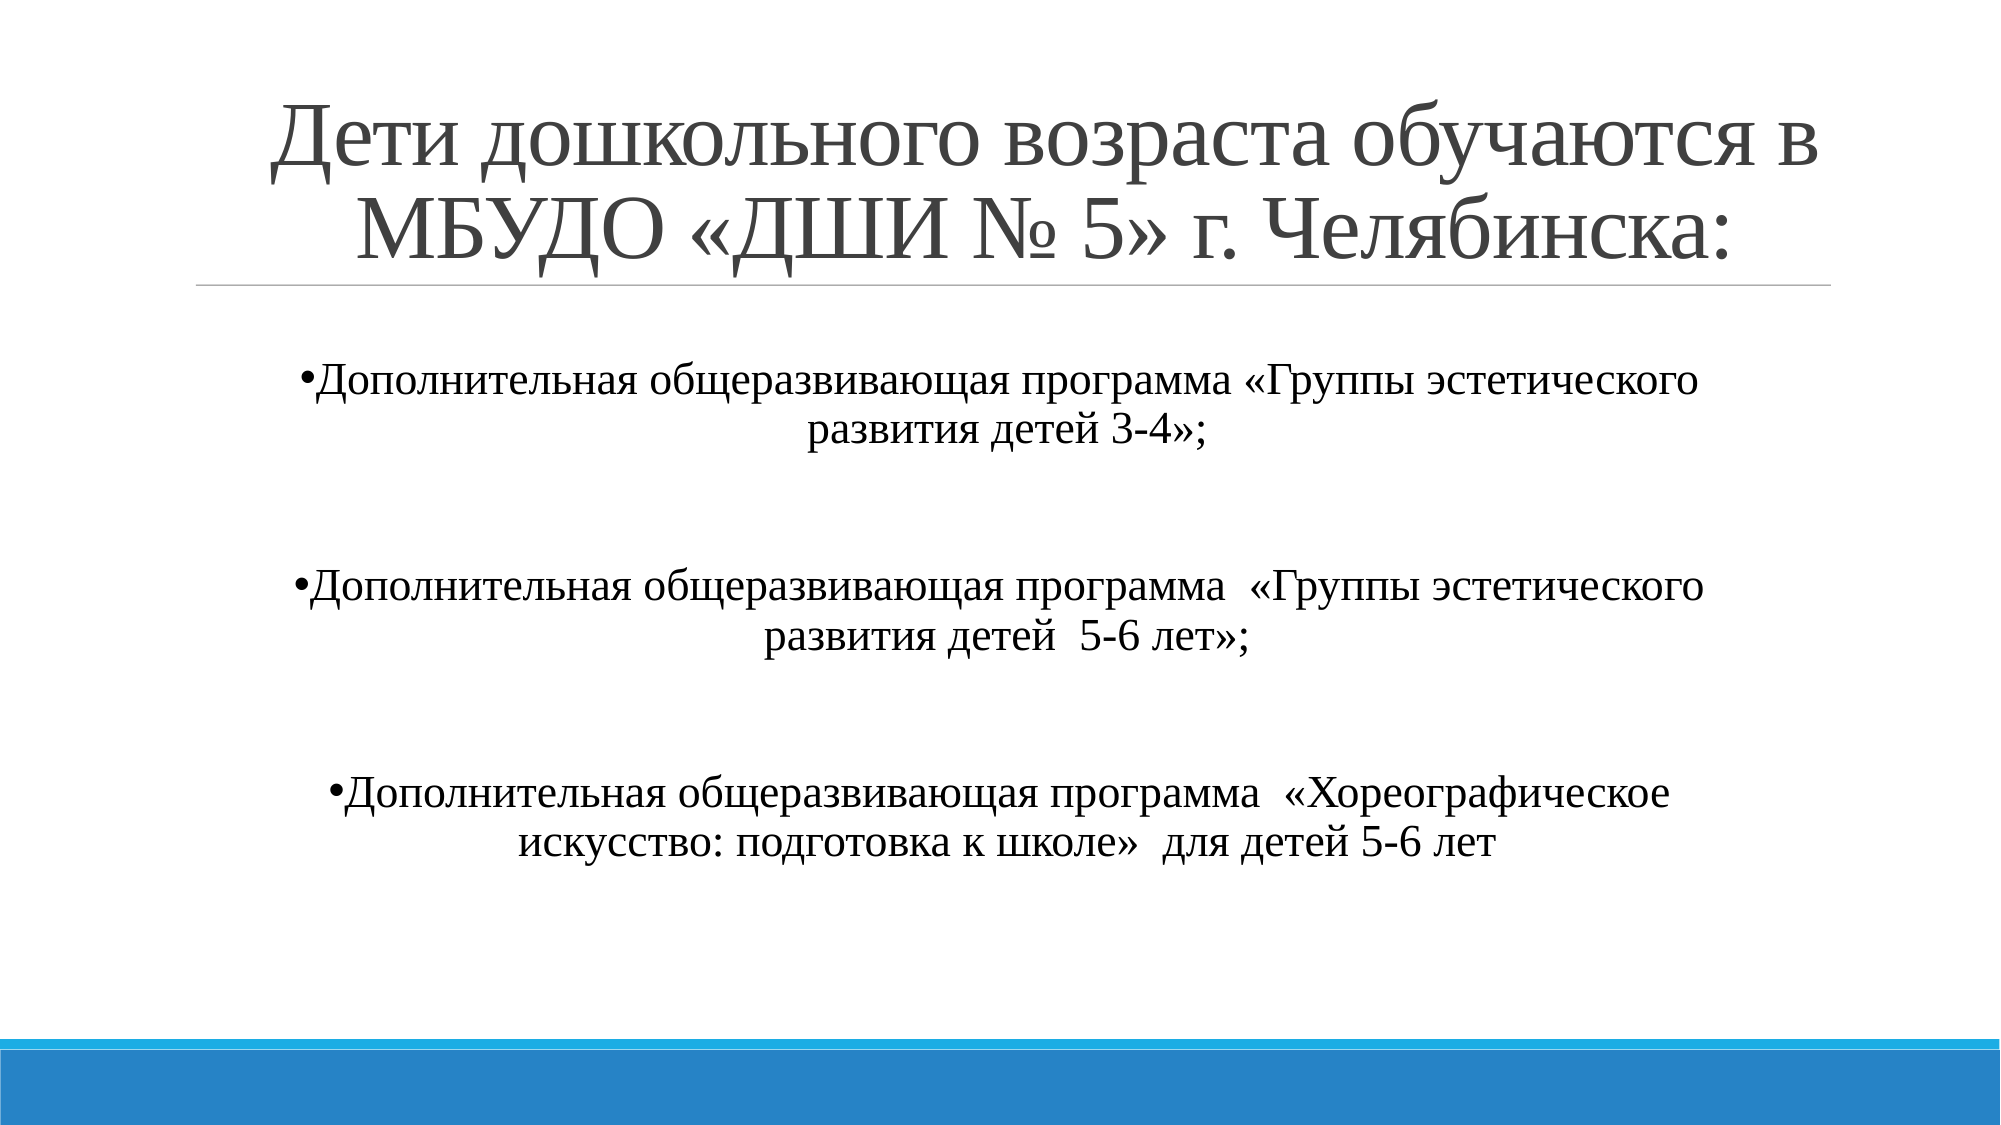

# Дети дошкольного возраста обучаются в МБУДО «ДШИ № 5» г. Челябинска:
Дополнительная общеразвивающая программа «Группы эстетического развития детей 3-4»;
Дополнительная общеразвивающая программа «Группы эстетического развития детей 5-6 лет»;
Дополнительная общеразвивающая программа «Хореографическое искусство: подготовка к школе» для детей 5-6 лет